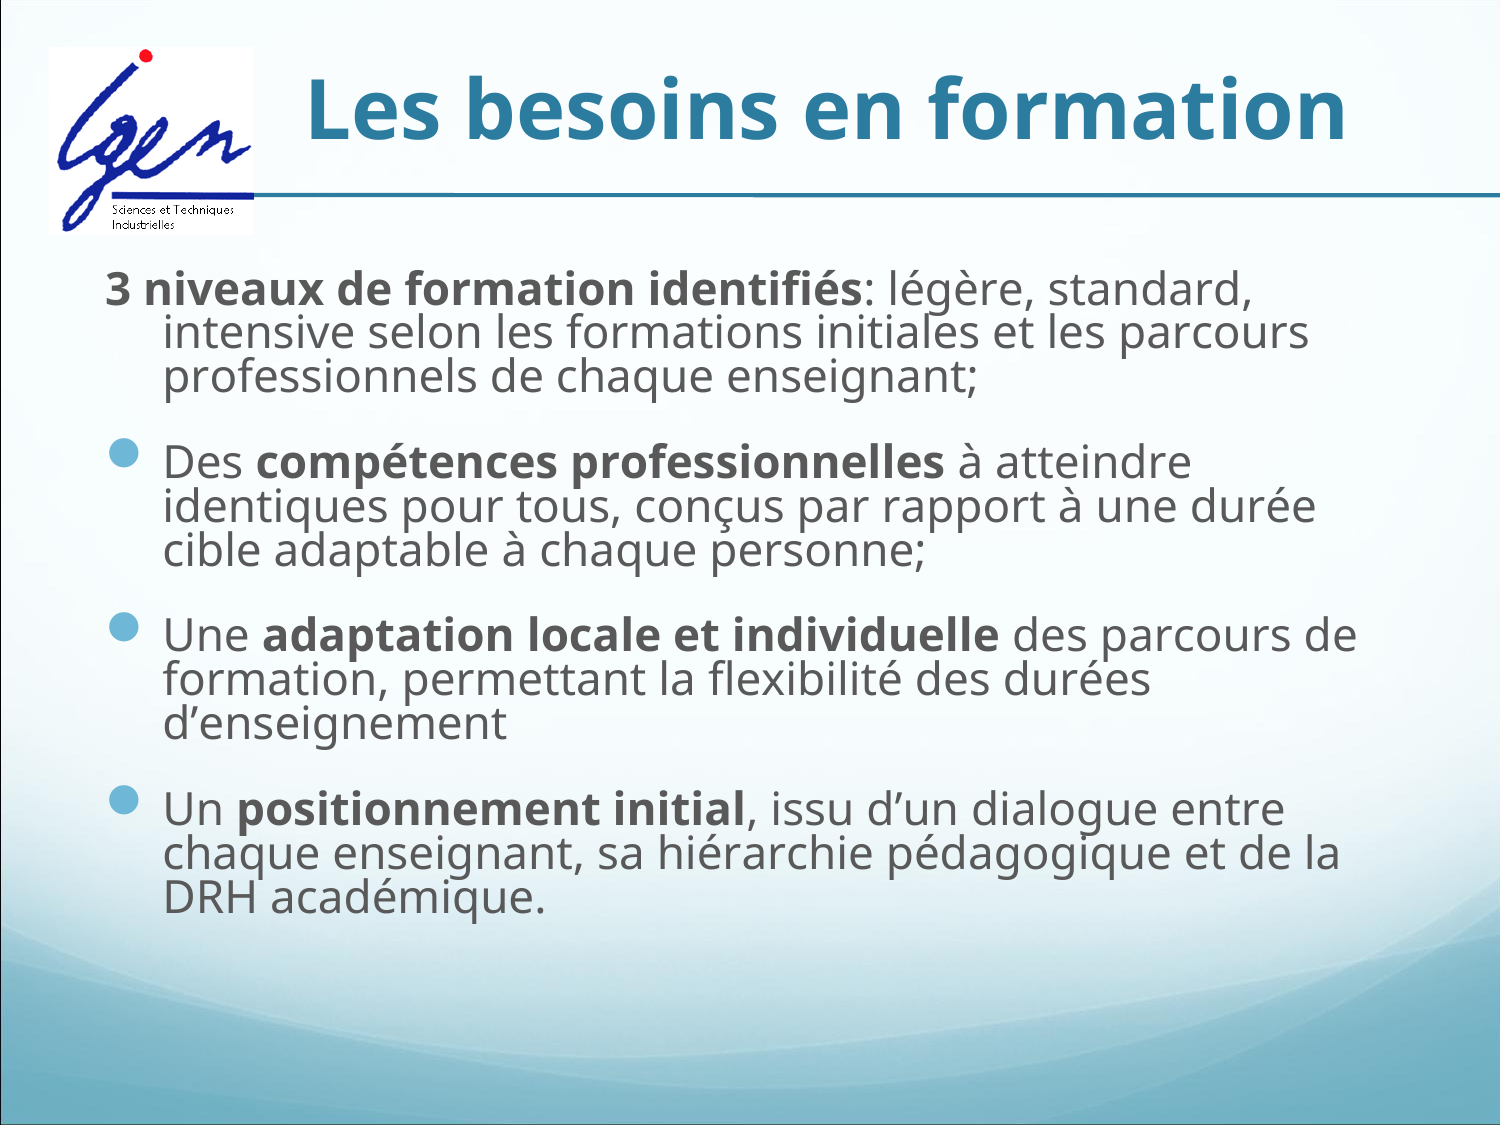

# Les besoins en formation
3 niveaux de formation identifiés: légère, standard, intensive selon les formations initiales et les parcours professionnels de chaque enseignant;
Des compétences professionnelles à atteindre identiques pour tous, conçus par rapport à une durée cible adaptable à chaque personne;
Une adaptation locale et individuelle des parcours de formation, permettant la flexibilité des durées d’enseignement
Un positionnement initial, issu d’un dialogue entre chaque enseignant, sa hiérarchie pédagogique et de la DRH académique.